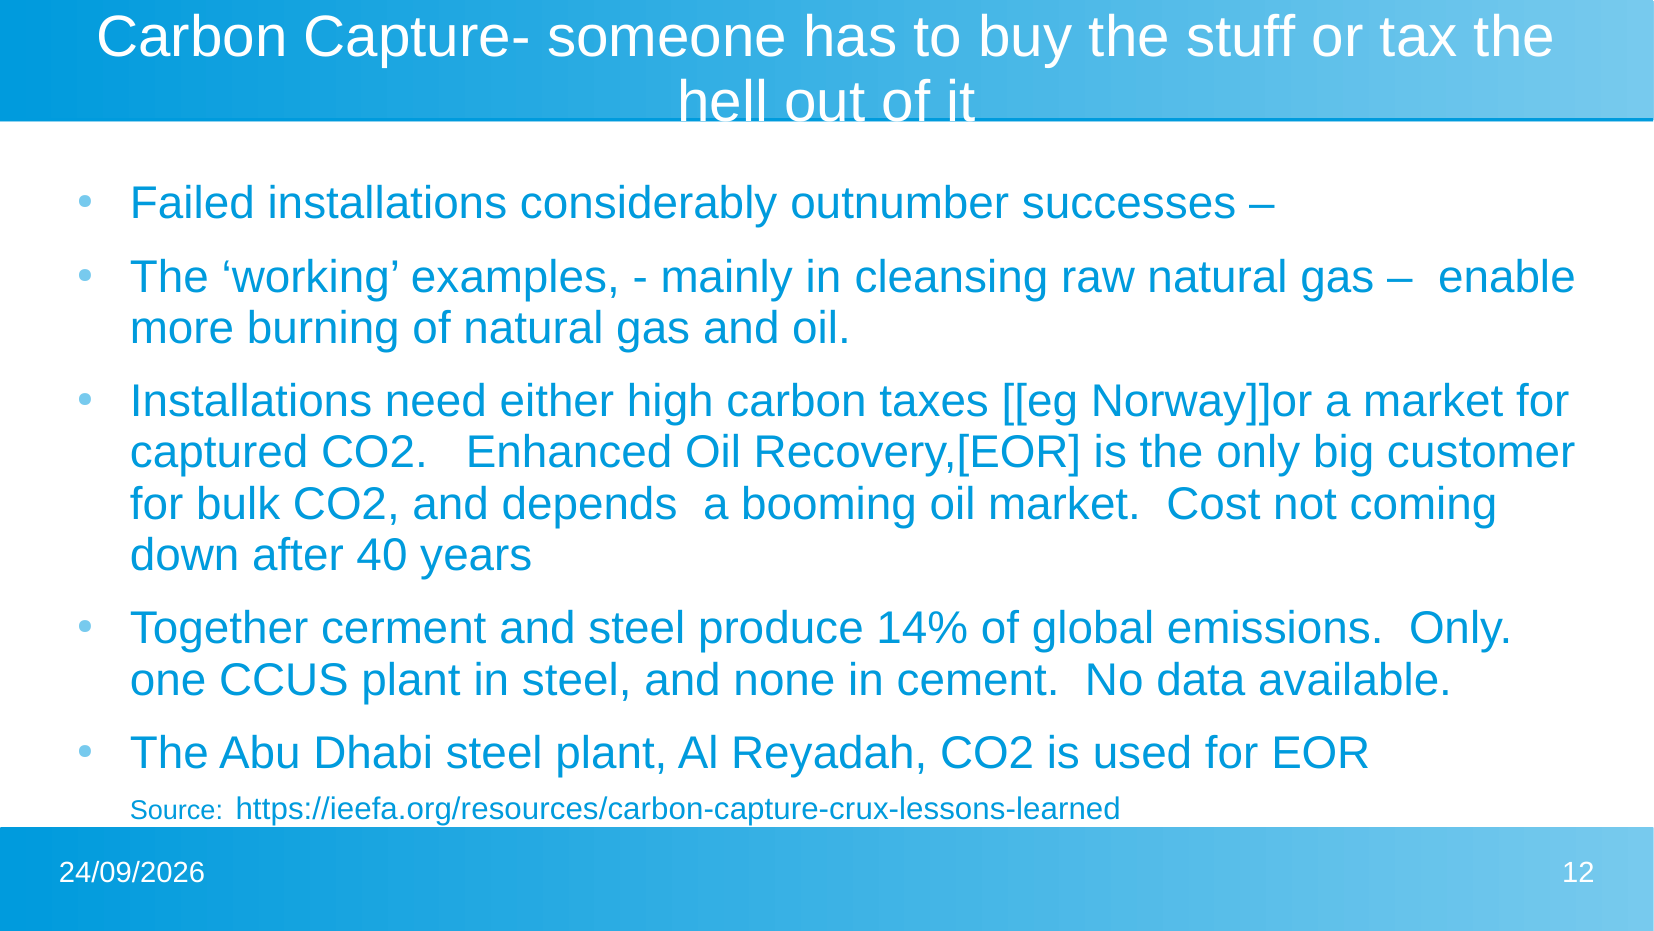

# Carbon Capture- someone has to buy the stuff or tax the hell out of it
Failed installations considerably outnumber successes –
The ‘working’ examples, - mainly in cleansing raw natural gas – enable more burning of natural gas and oil.
Installations need either high carbon taxes [[eg Norway]]or a market for captured CO2. Enhanced Oil Recovery,[EOR] is the only big customer for bulk CO2, and depends a booming oil market. Cost not coming down after 40 years
Together cerment and steel produce 14% of global emissions. Only. one CCUS plant in steel, and none in cement. No data available.
The Abu Dhabi steel plant, Al Reyadah, CO2 is used for EOR
Source: https://ieefa.org/resources/carbon-capture-crux-lessons-learned
12